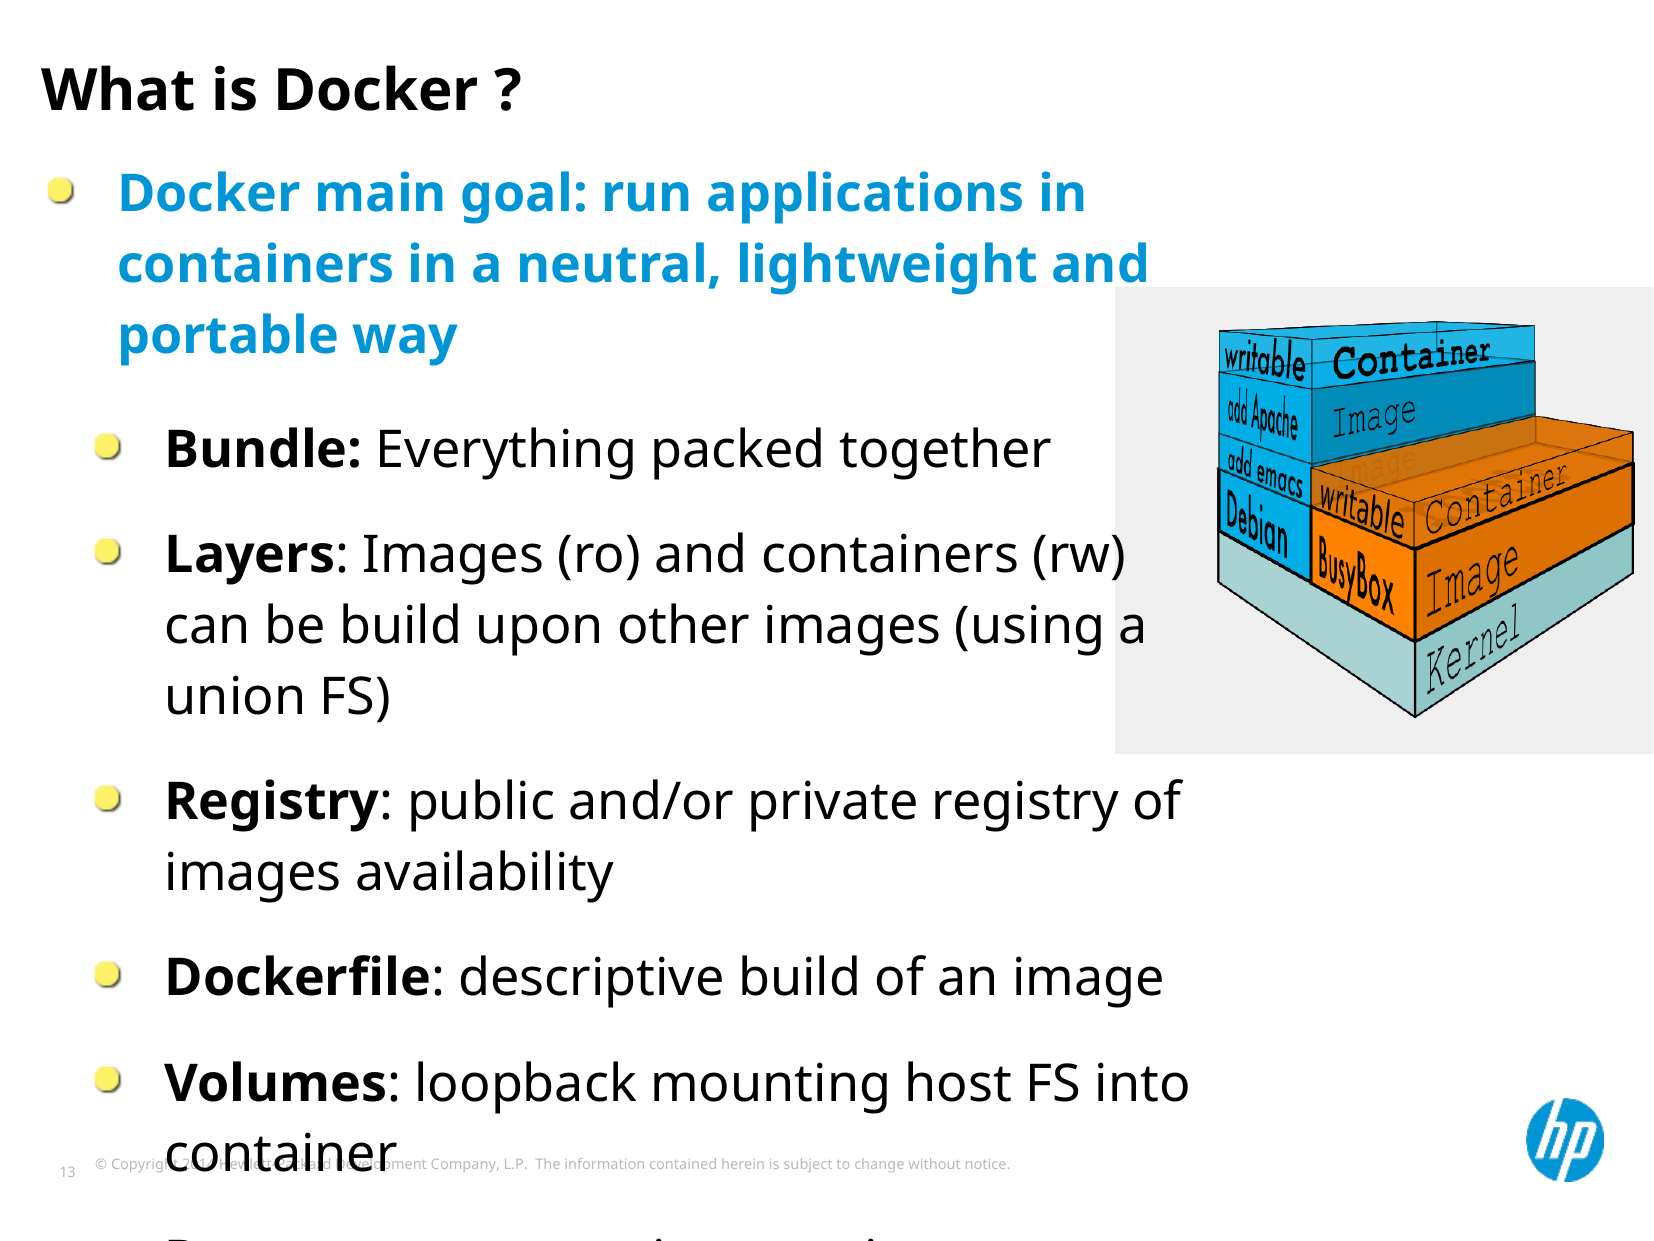

# What is Docker ?
Docker main goal: run applications in containers in a neutral, lightweight and portable way
Bundle: Everything packed together
Layers: Images (ro) and containers (rw) can be build upon other images (using a union FS)
Registry: public and/or private registry of images availability
Dockerfile: descriptive build of an image
Volumes: loopback mounting host FS into container
Ports: expose container services port to the host
1 application + its deps == 1 container